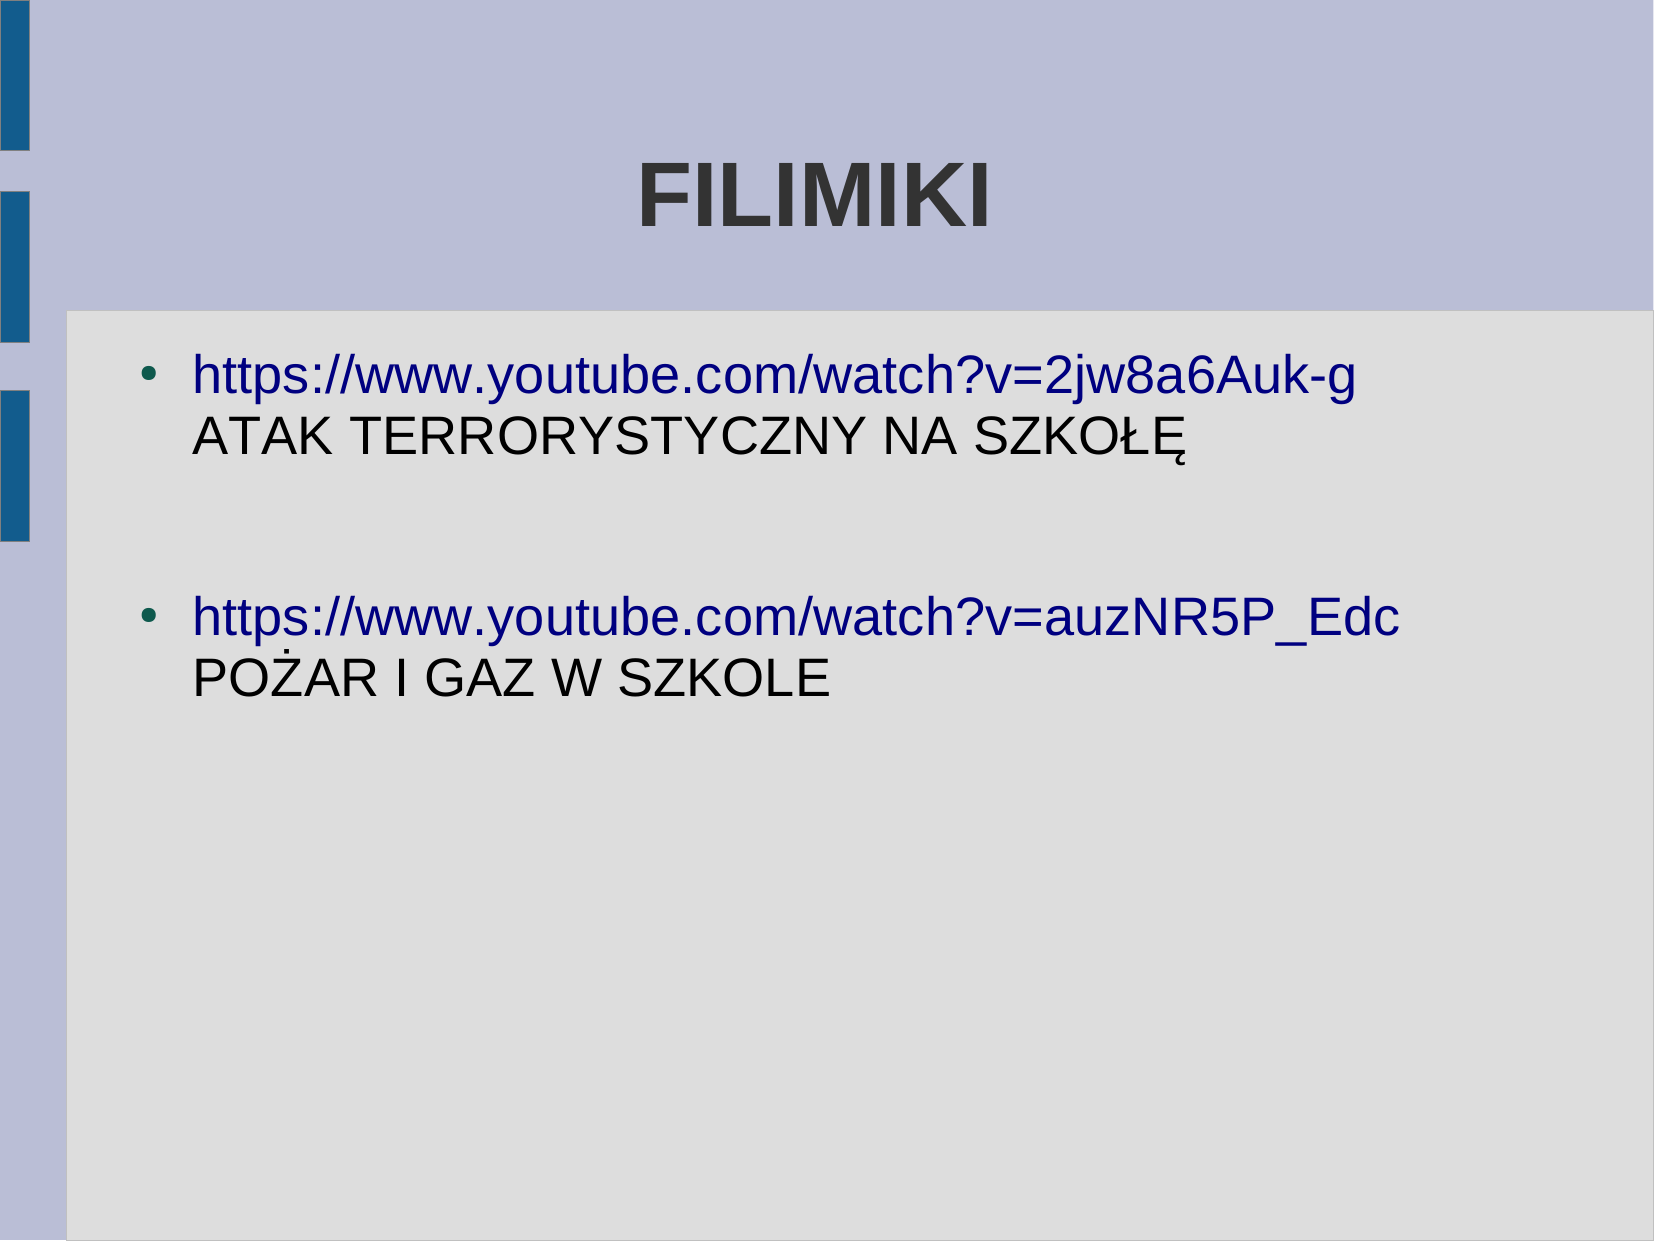

# FILIMIKI
https://www.youtube.com/watch?v=2jw8a6Auk-g
ATAK TERRORYSTYCZNY NA SZKOŁĘ
https://www.youtube.com/watch?v=auzNR5P_Edc
POŻAR I GAZ W SZKOLE